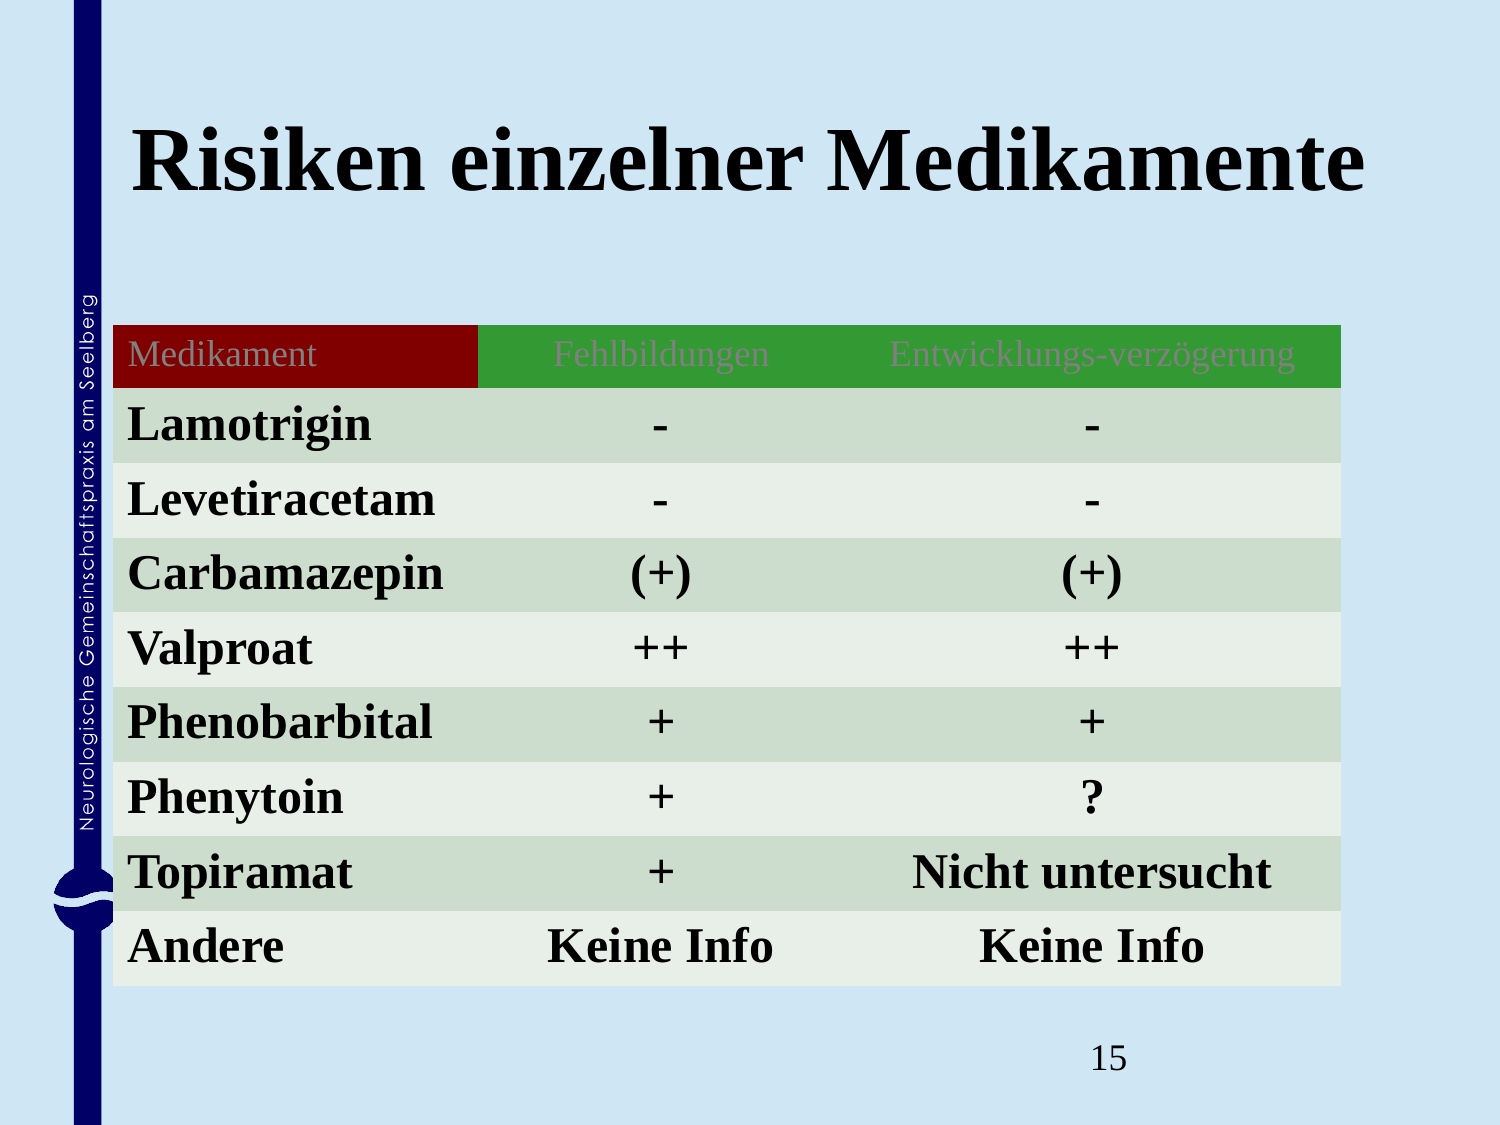

# Risiken einzelner Medikamente
| Medikament | Fehlbildungen | Entwicklungs-verzögerung |
| --- | --- | --- |
| Lamotrigin | - | - |
| Levetiracetam | - | - |
| Carbamazepin | (+) | (+) |
| Valproat | ++ | ++ |
| Phenobarbital | + | + |
| Phenytoin | + | ? |
| Topiramat | + | Nicht untersucht |
| Andere | Keine Info | Keine Info |